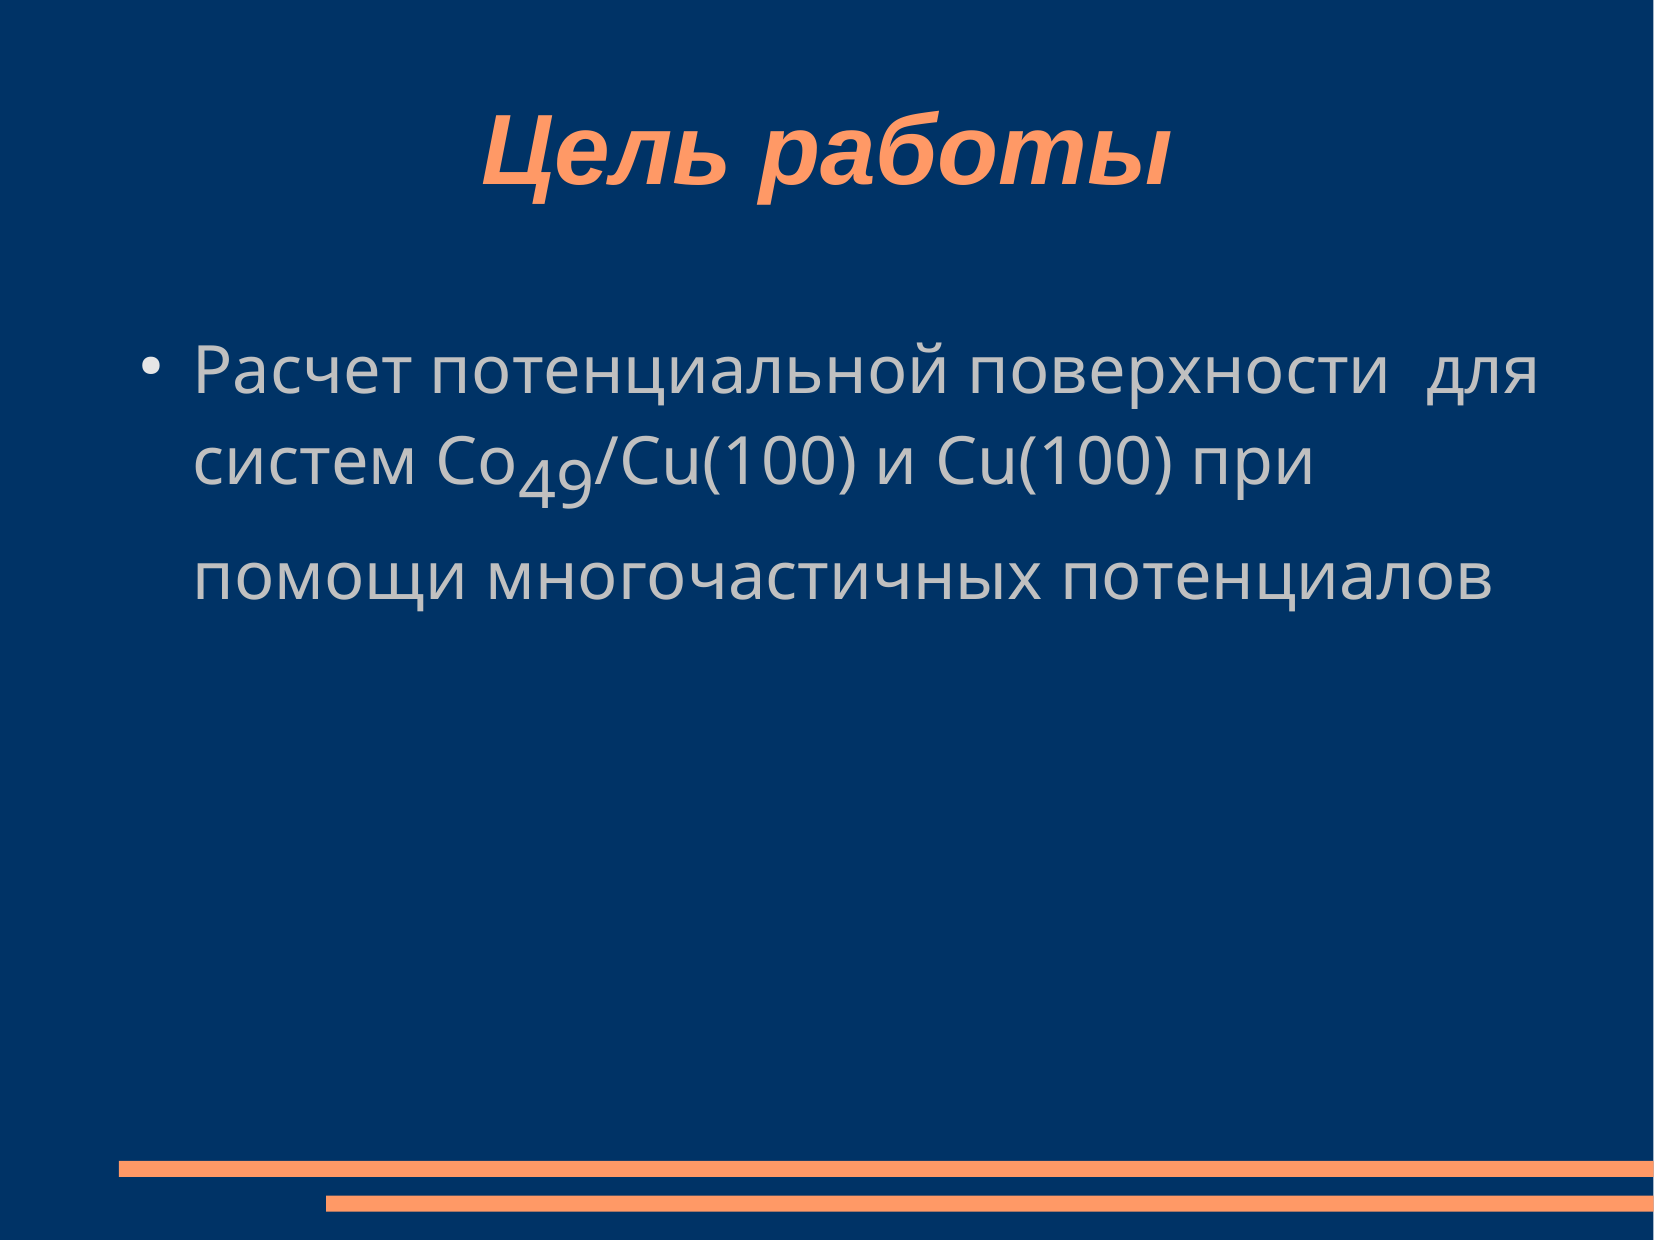

# Цель работы
Расчет потенциальной поверхности для систем Co49/Cu(100) и Cu(100) при помощи многочастичных потенциалов